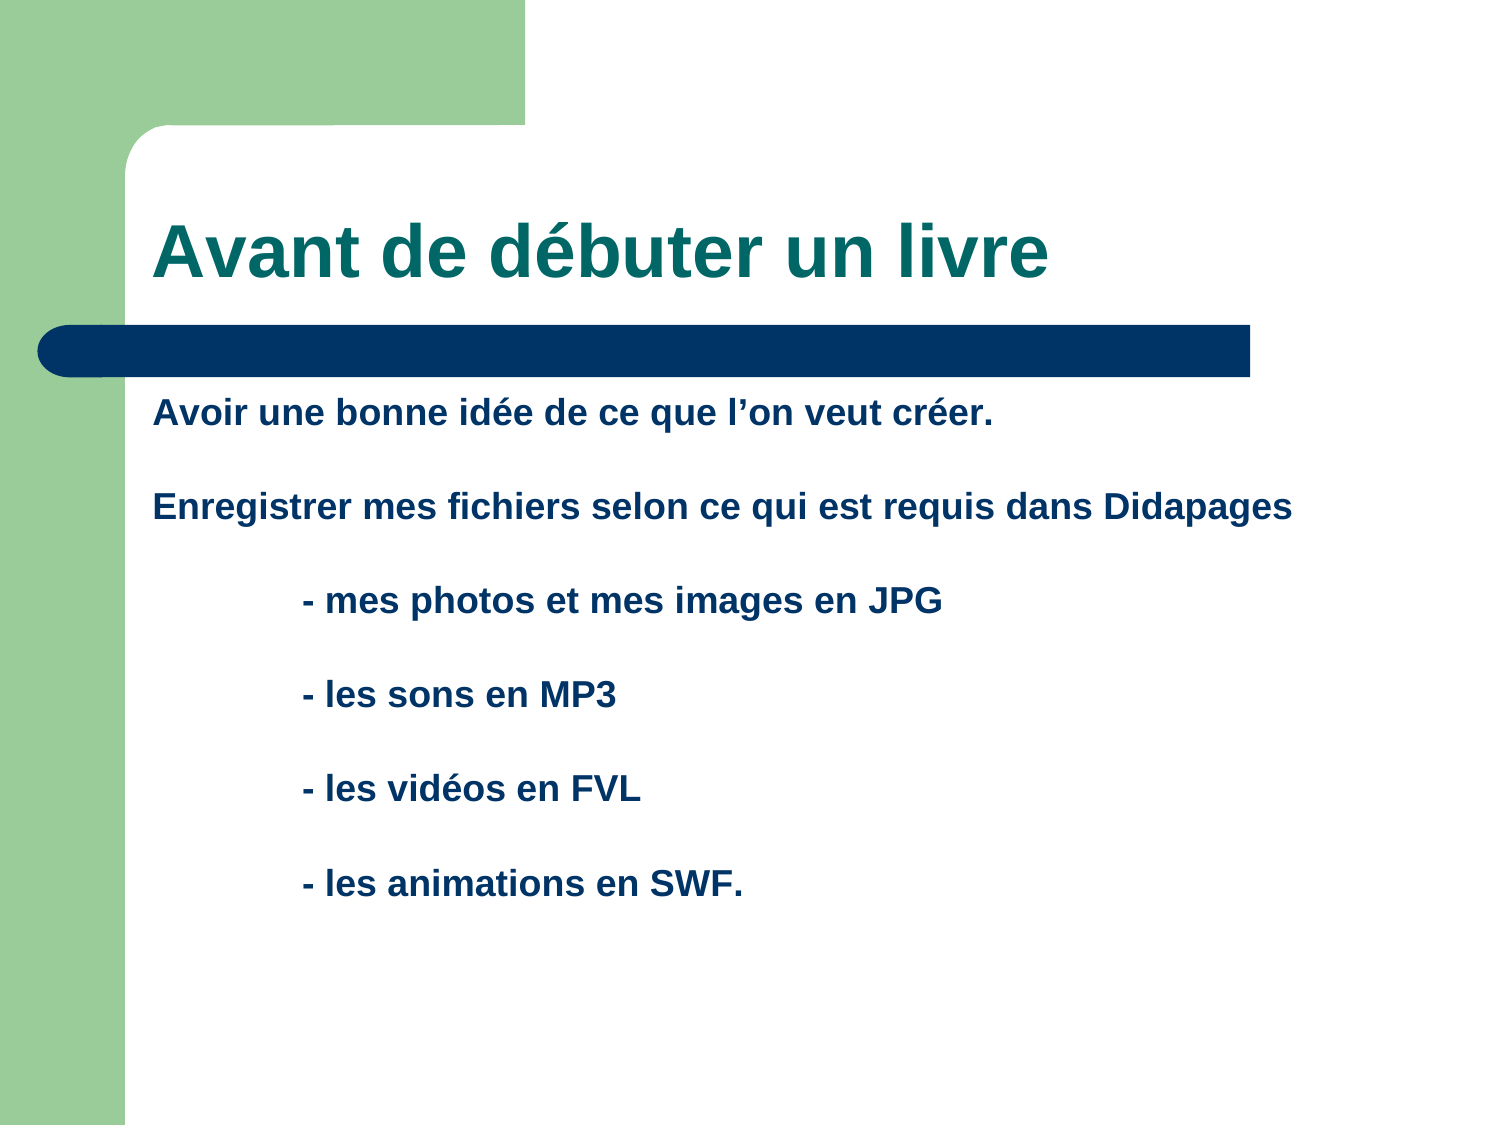

# Avant de débuter un livre
Avoir une bonne idée de ce que l’on veut créer.
Enregistrer mes fichiers selon ce qui est requis dans Didapages
		- mes photos et mes images en JPG
		- les sons en MP3
		- les vidéos en FVL
		- les animations en SWF.